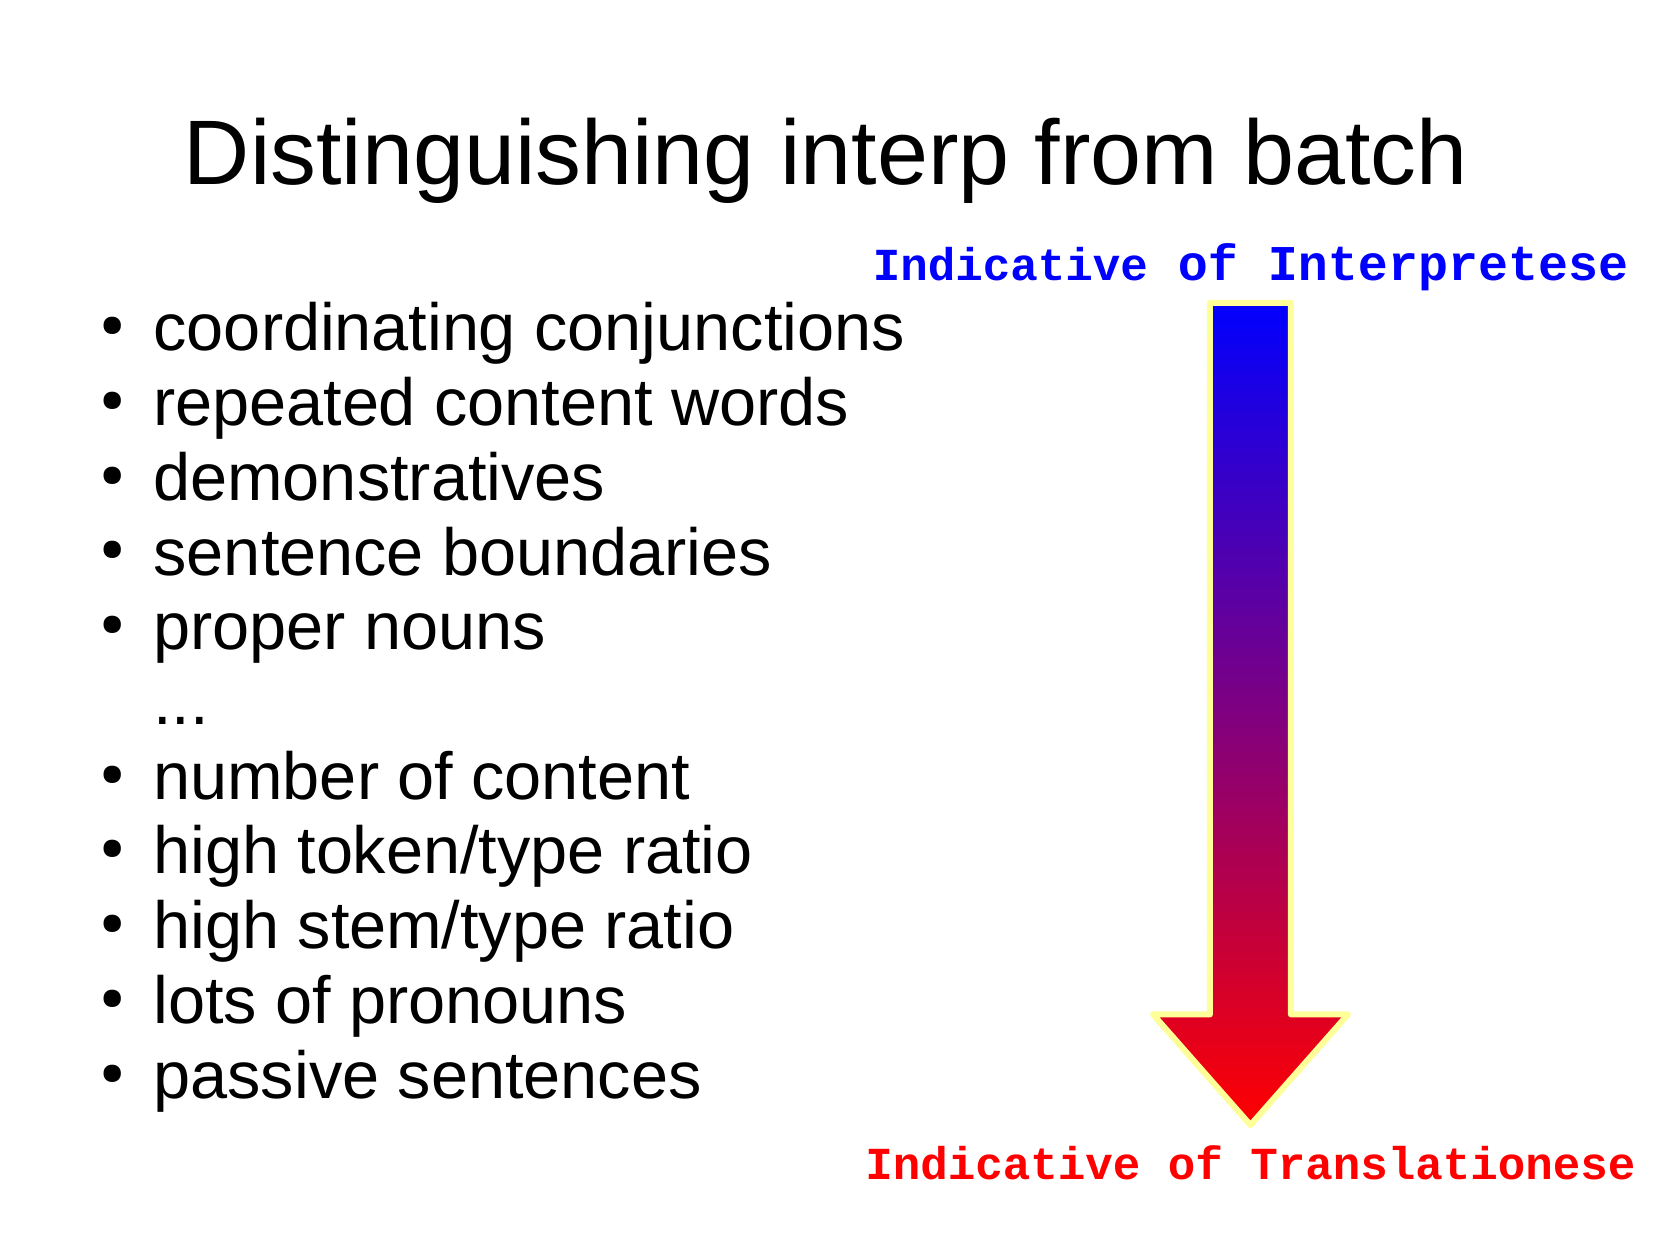

# Distinguishing interp from batch
Indicative of Interpretese
coordinating conjunctions
repeated content words
demonstratives
sentence boundaries
proper nouns
...
number of content
high token/type ratio
high stem/type ratio
lots of pronouns
passive sentences
Indicative of Translationese